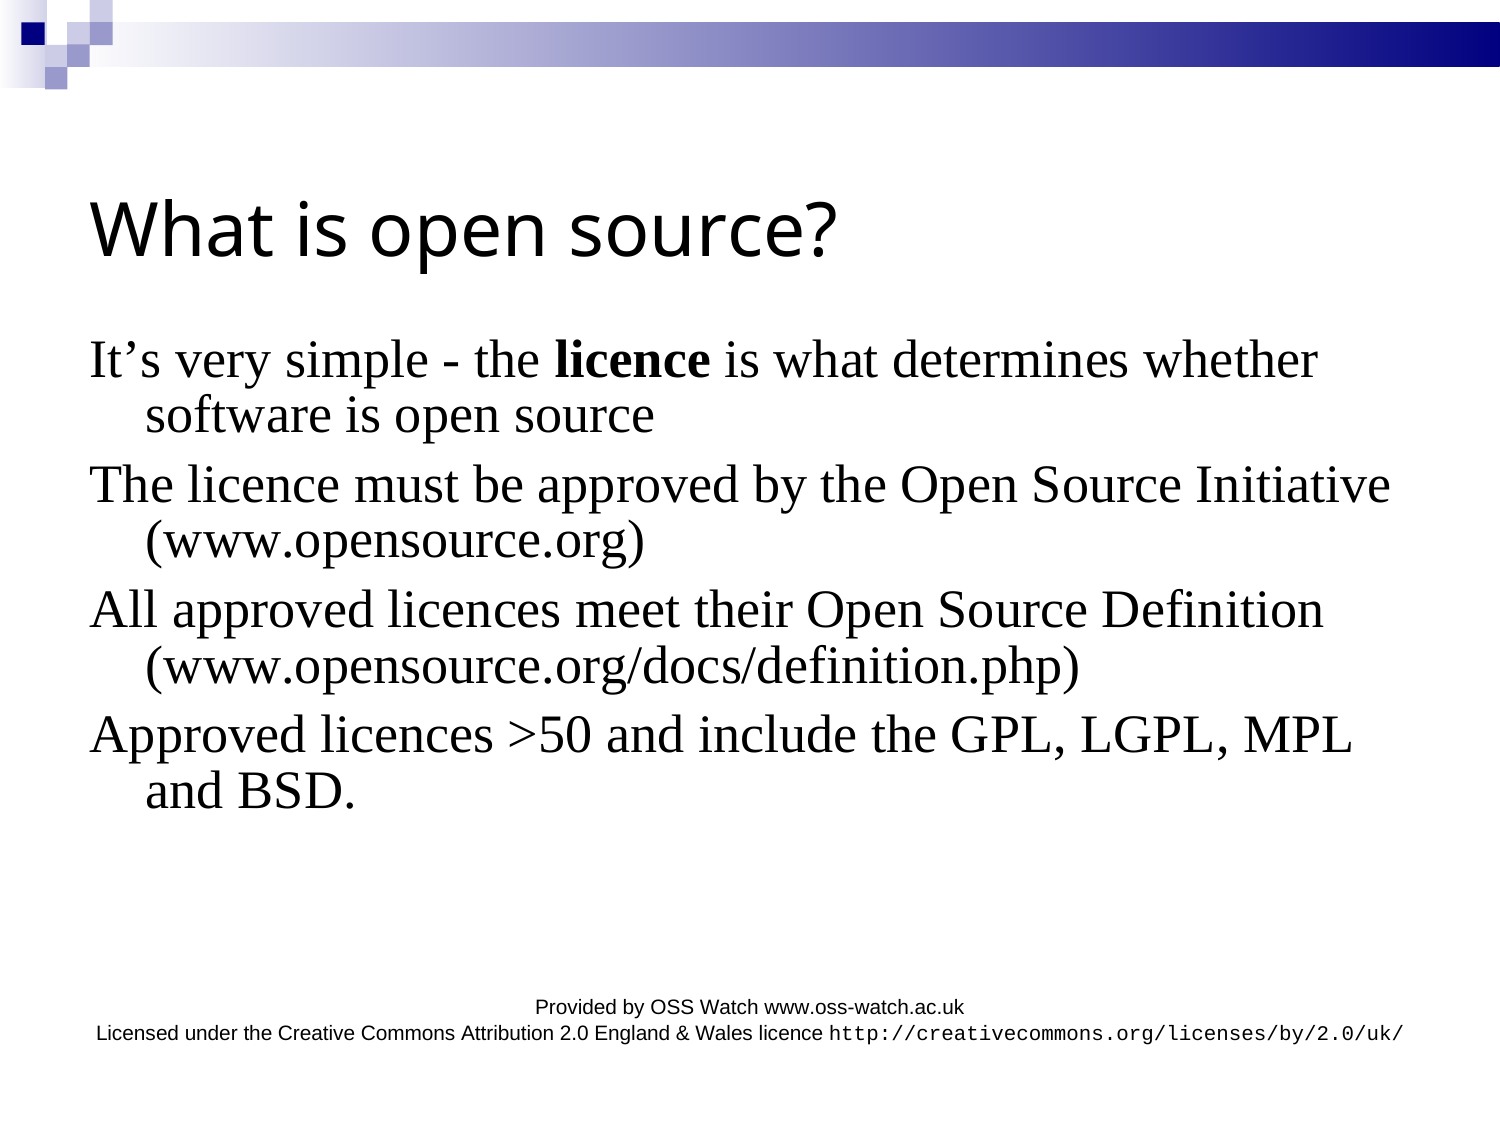

# What is open source?
It’s very simple - the licence is what determines whether software is open source
The licence must be approved by the Open Source Initiative (www.opensource.org)
All approved licences meet their Open Source Definition (www.opensource.org/docs/definition.php)
Approved licences >50 and include the GPL, LGPL, MPL and BSD.